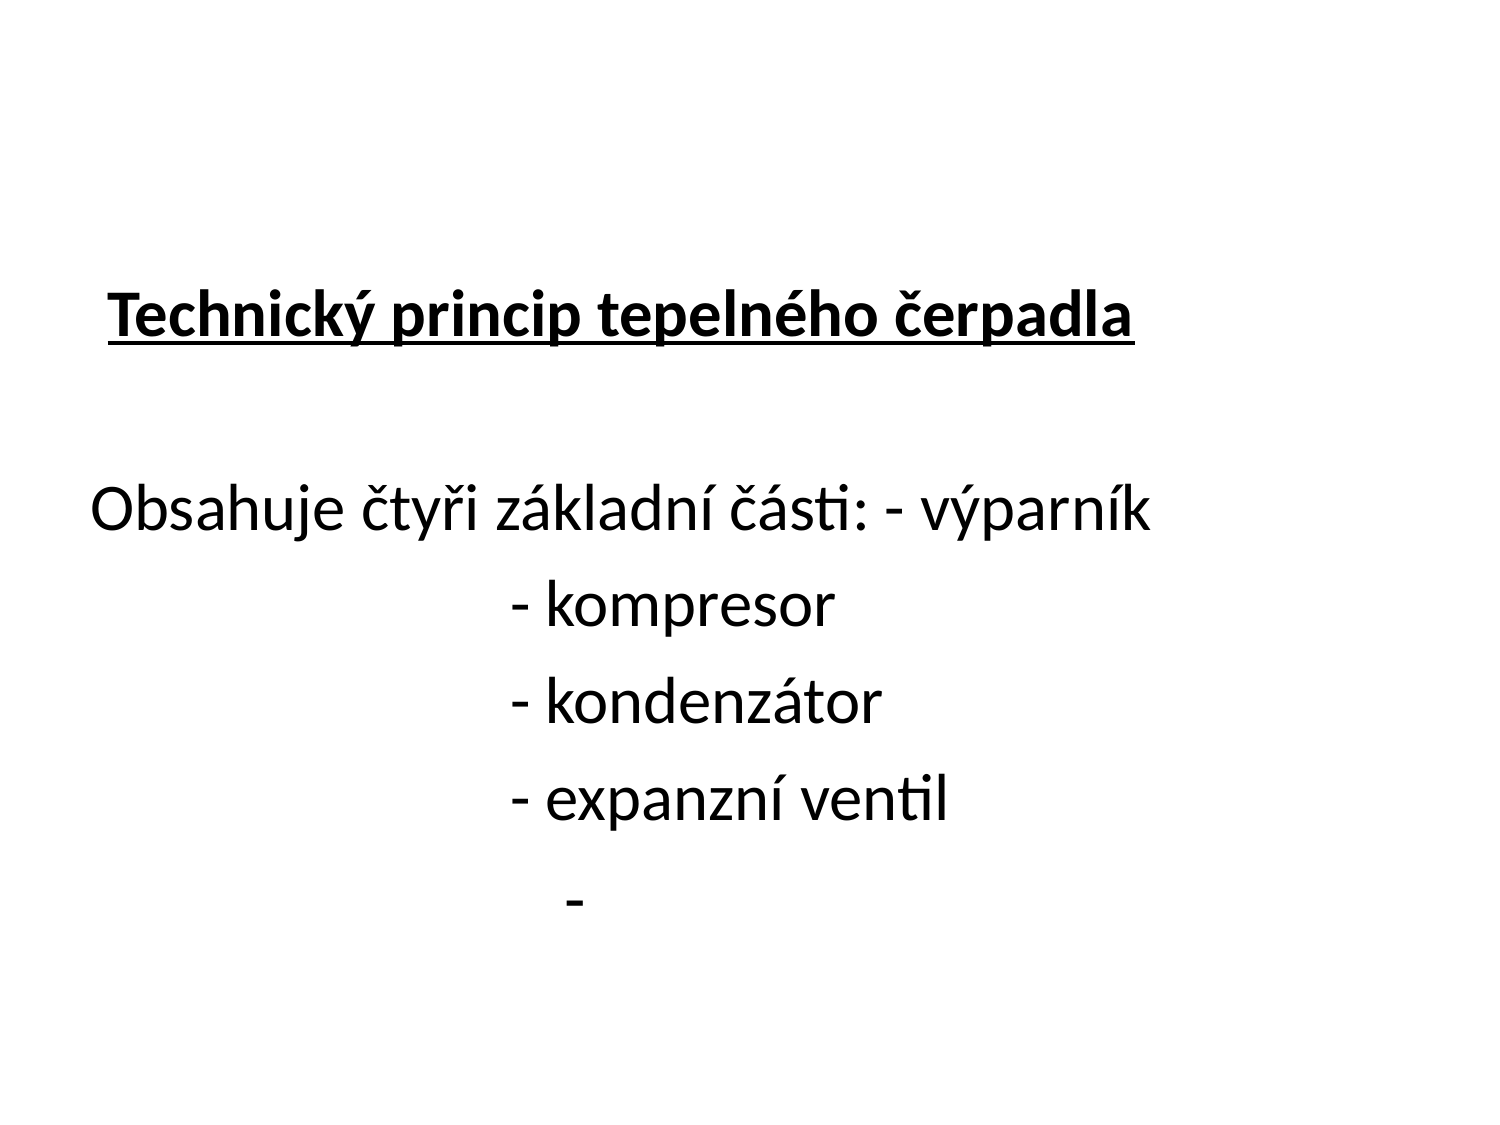

# Technický princip tepelného čerpadla
Obsahuje čtyři základní části: - výparník
					 - kompresor
					 - kondenzátor
					 - expanzní ventil